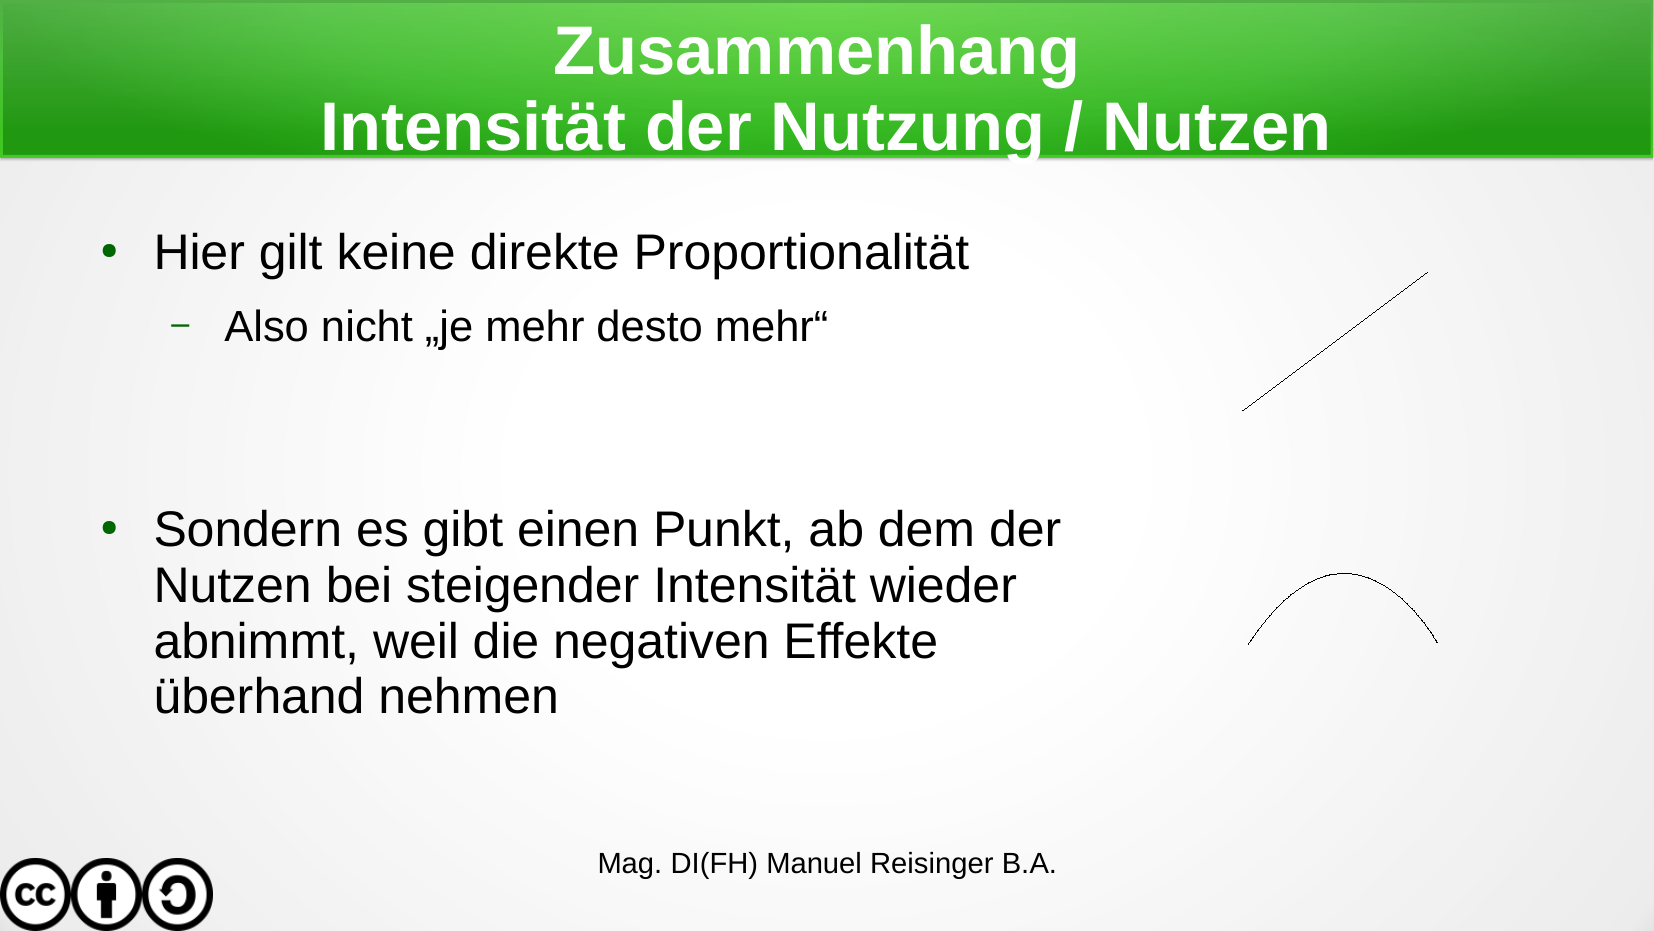

# Zusammenhang Intensität der Nutzung / Nutzen
Hier gilt keine direkte Proportionalität
Also nicht „je mehr desto mehr“
Sondern es gibt einen Punkt, ab dem der Nutzen bei steigender Intensität wieder abnimmt, weil die negativen Effekte überhand nehmen